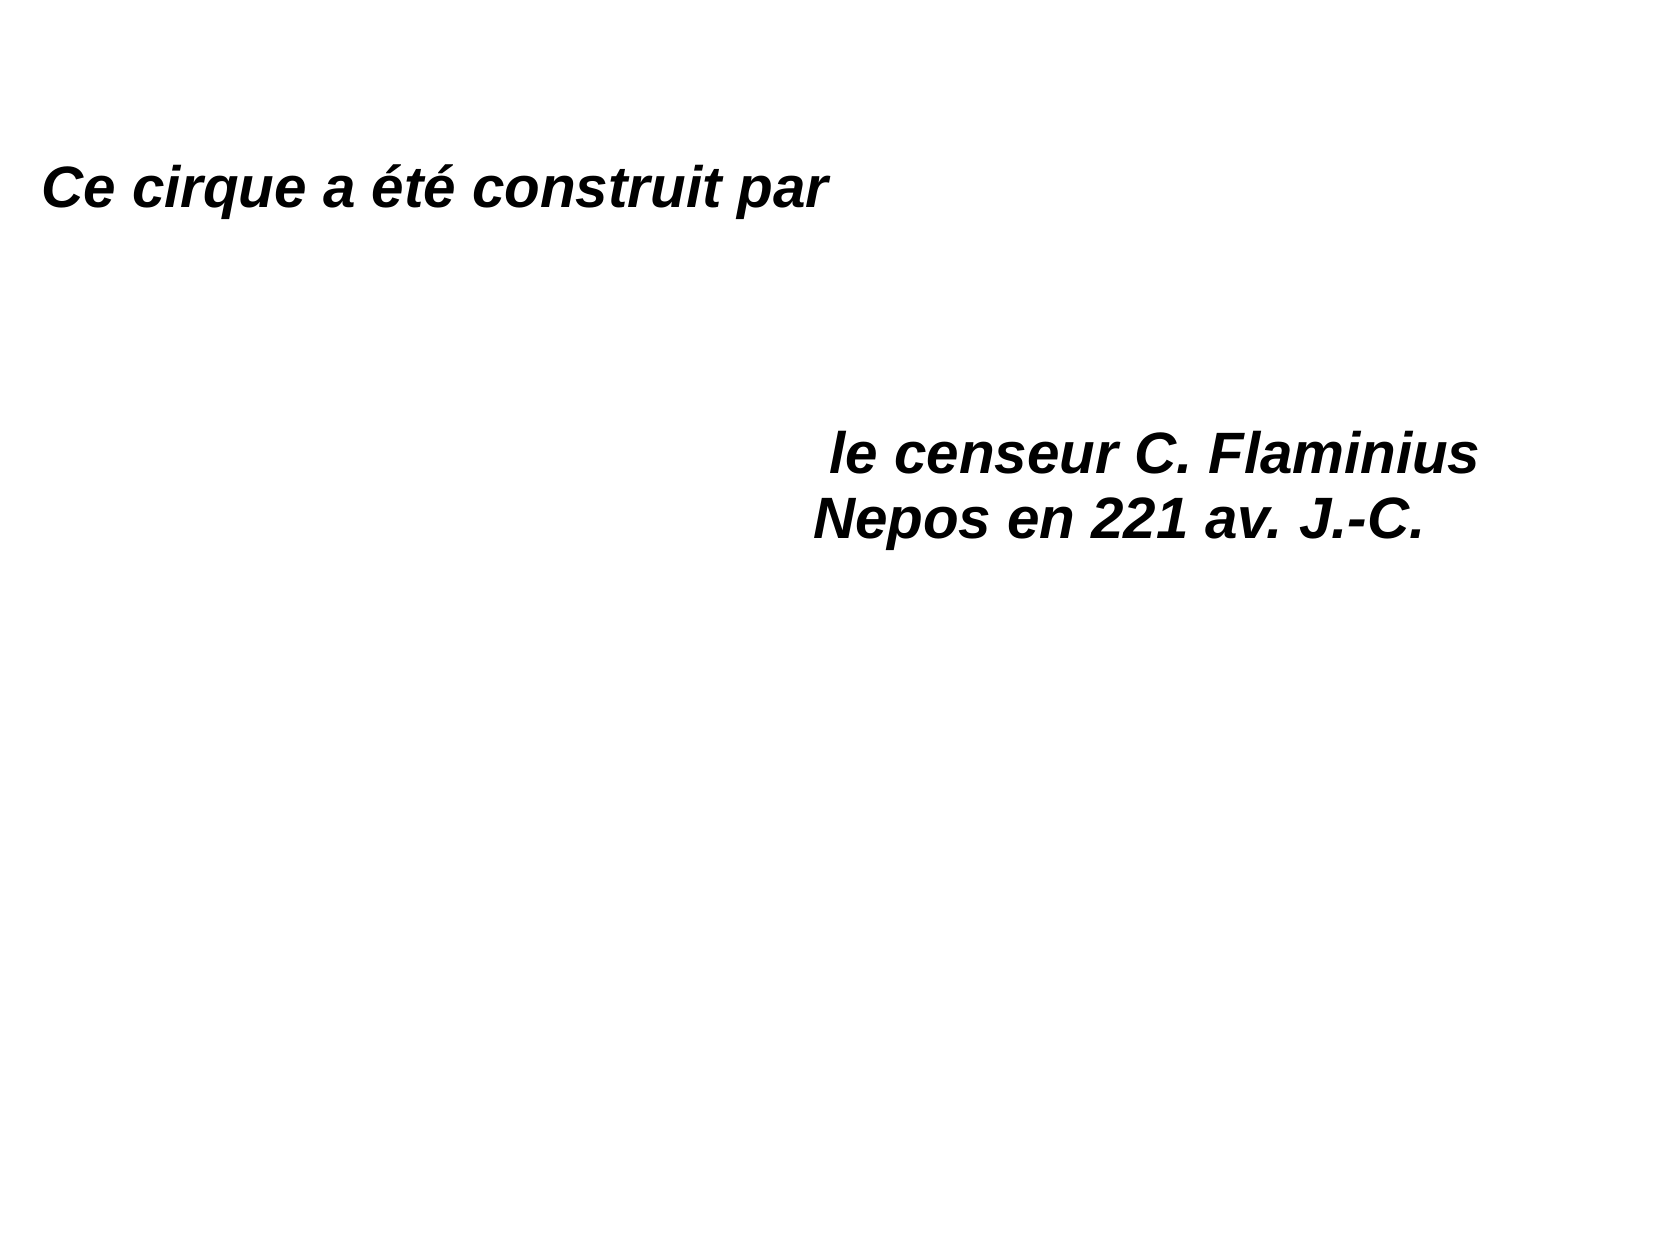

Ce cirque a été construit par
 le censeur C. Flaminius Nepos en 221 av. J.-C.